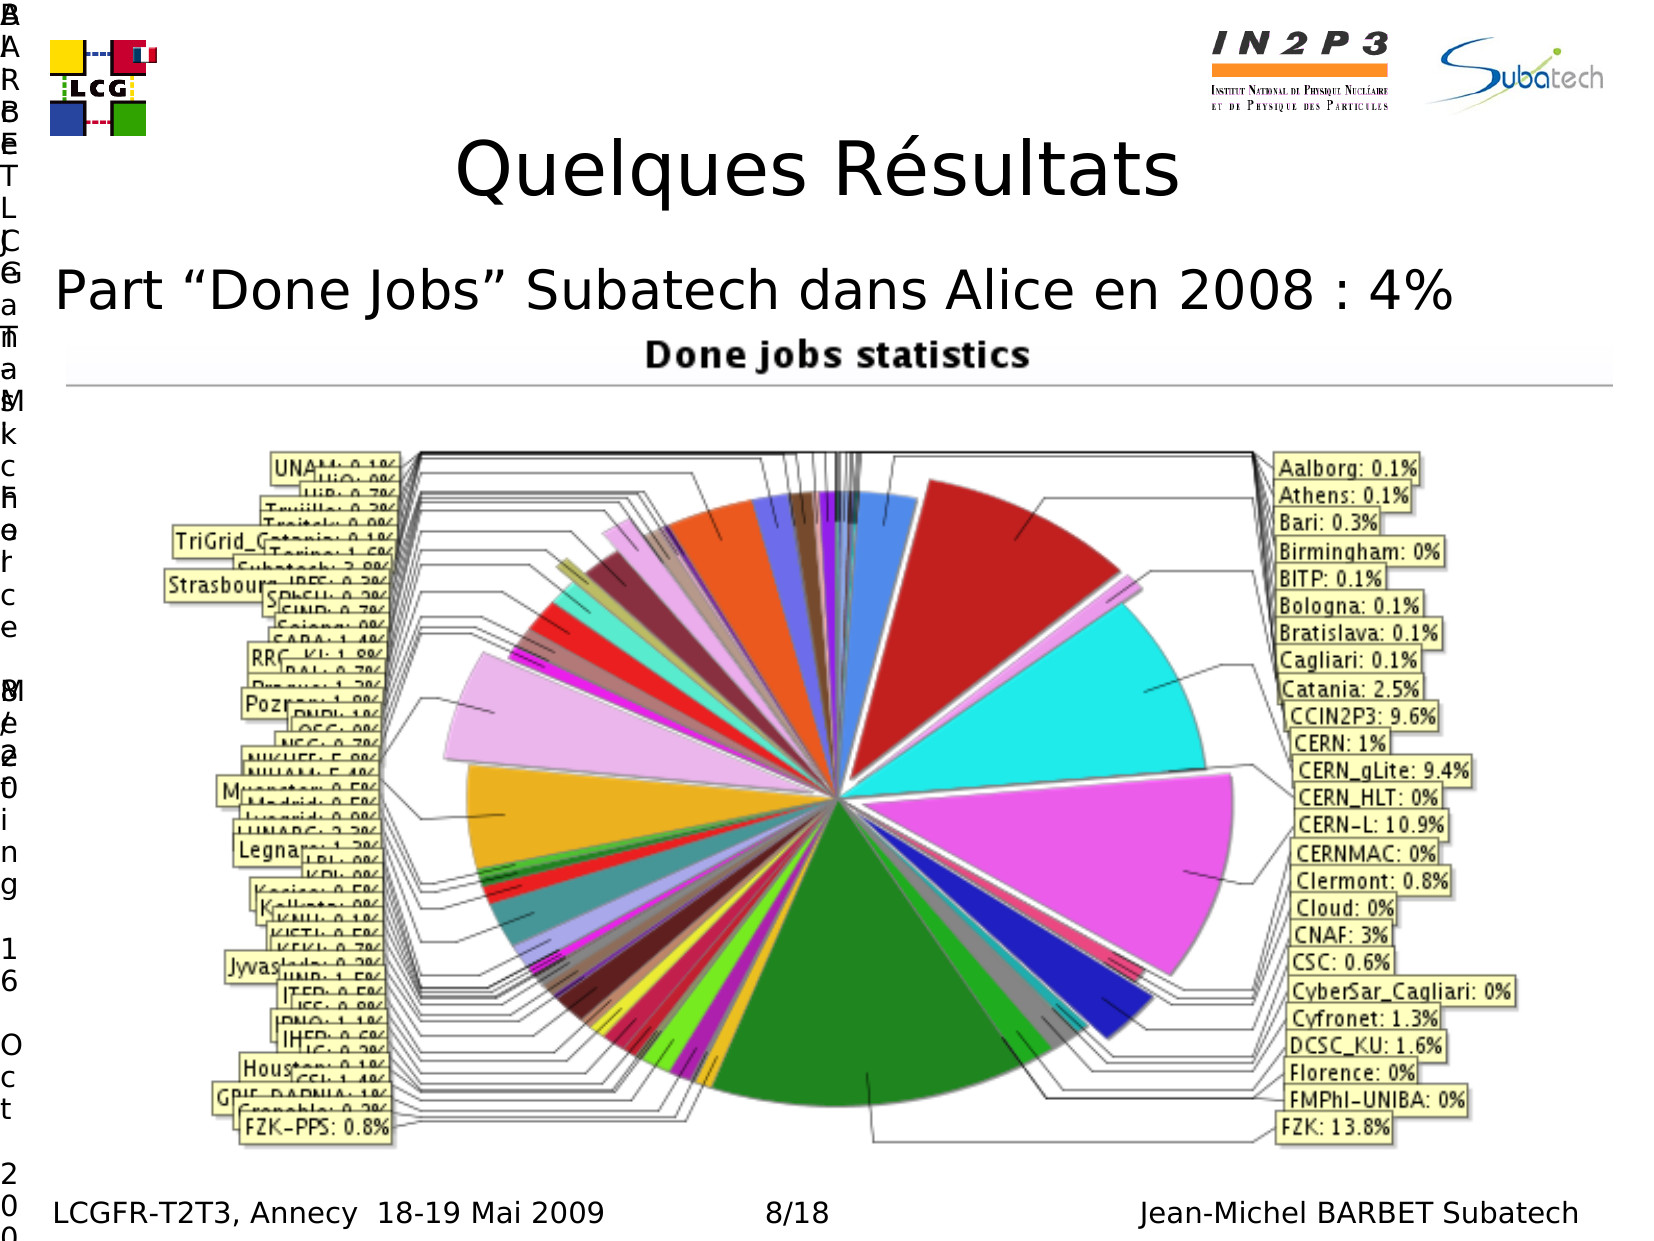

# Quelques Résultats
Part “Done Jobs” Subatech dans Alice en 2008 : 4%